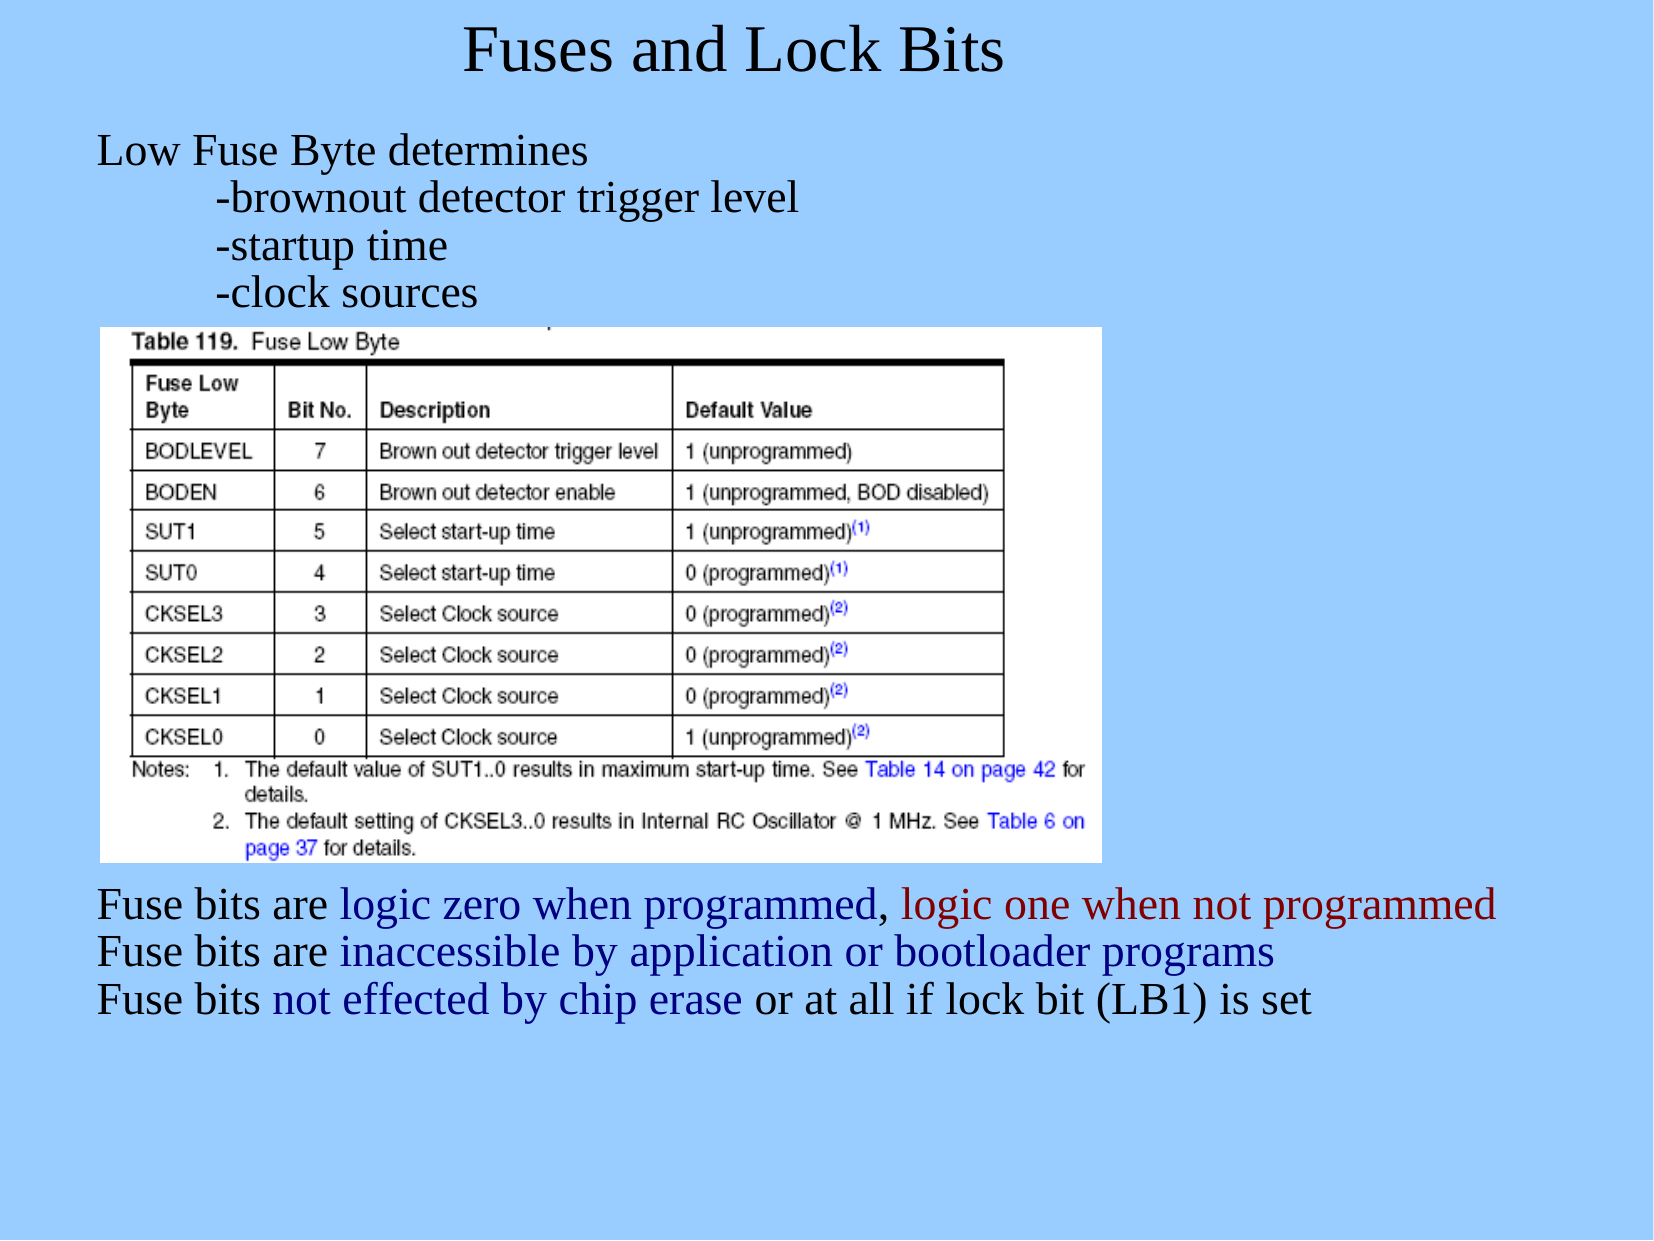

Fuses and Lock Bits
Low Fuse Byte determines
	-brownout detector trigger level
	-startup time
	-clock sources
Fuse bits are logic zero when programmed, logic one when not programmed
Fuse bits are inaccessible by application or bootloader programs
Fuse bits not effected by chip erase or at all if lock bit (LB1) is set